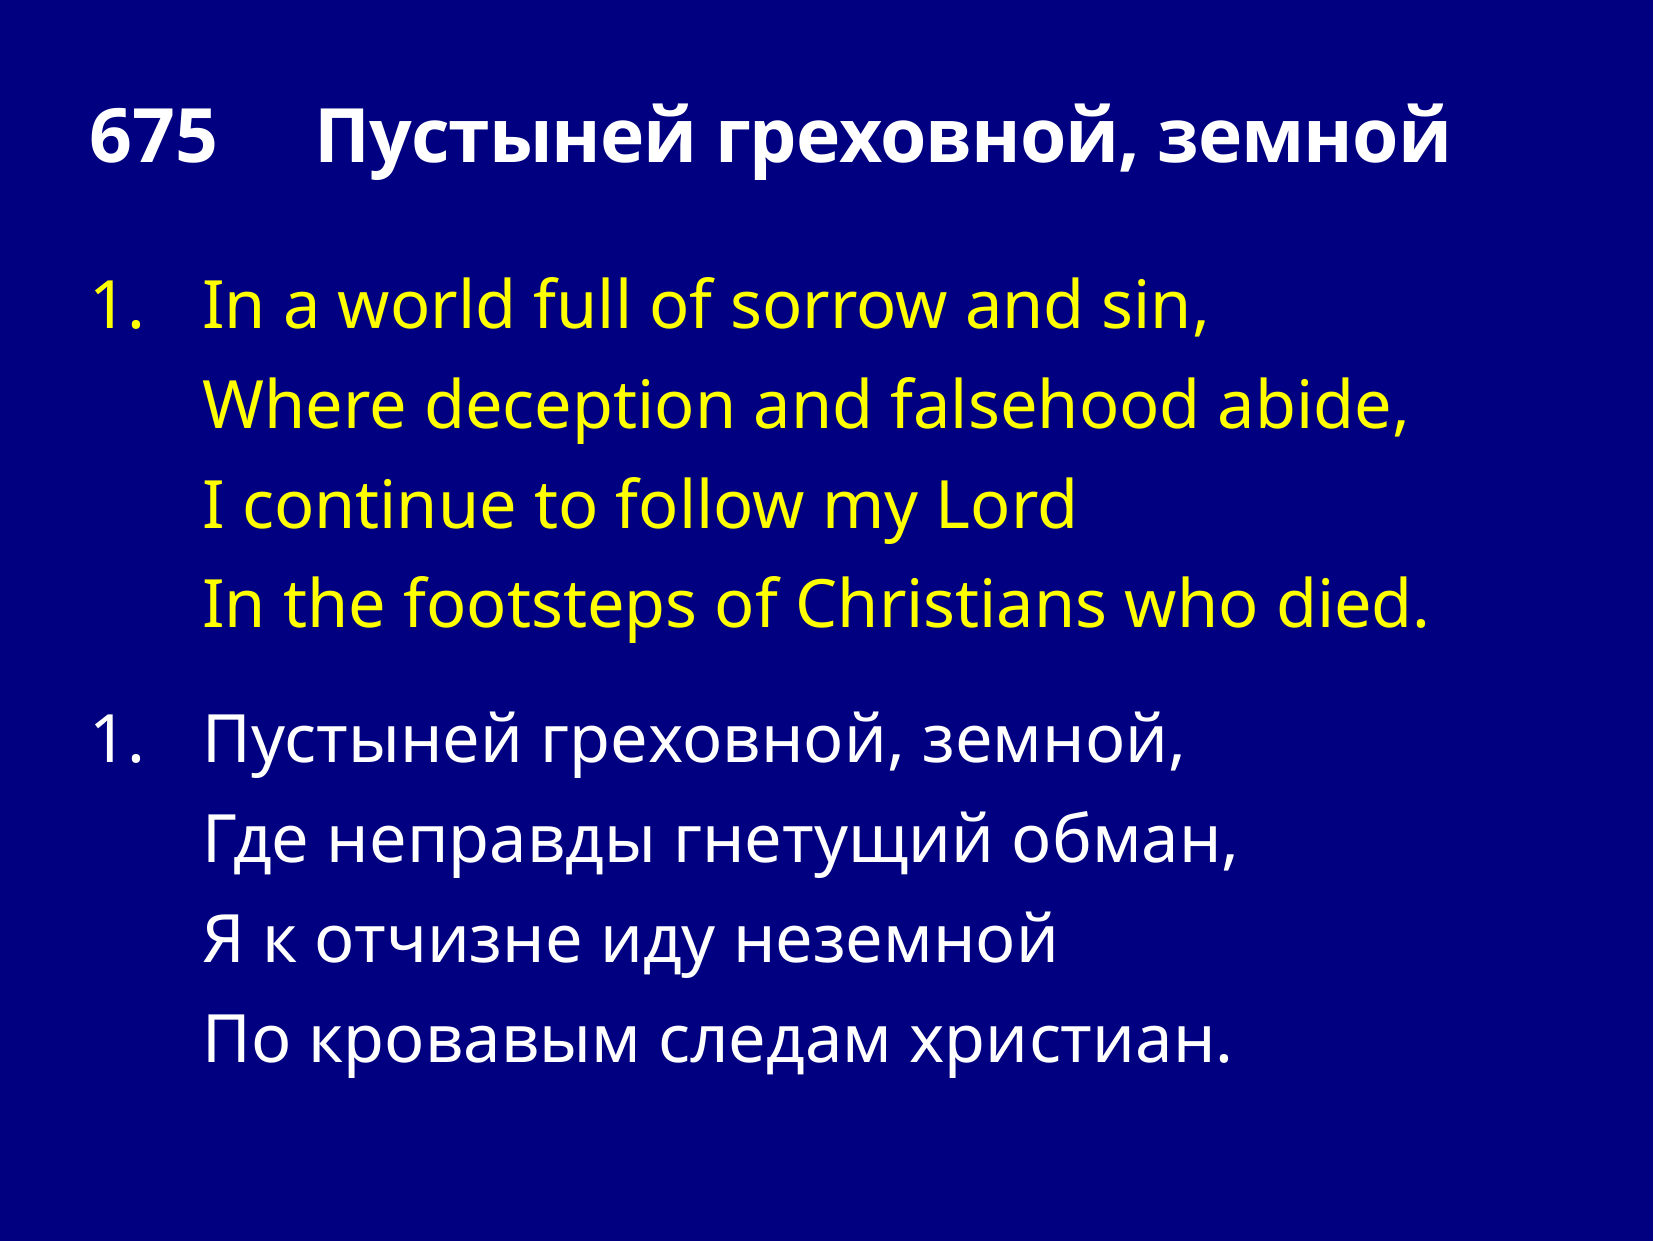

675	Пустыней греховной, земной
1.	In a world full of sorrow and sin,
	Where deception and falsehood abide,
	I continue to follow my Lord
	In the footsteps of Christians who died.
1.	Пустыней греховной, земной,
	Где неправды гнетущий обман,
	Я к отчизне иду неземной
	По кровавым следам христиан.